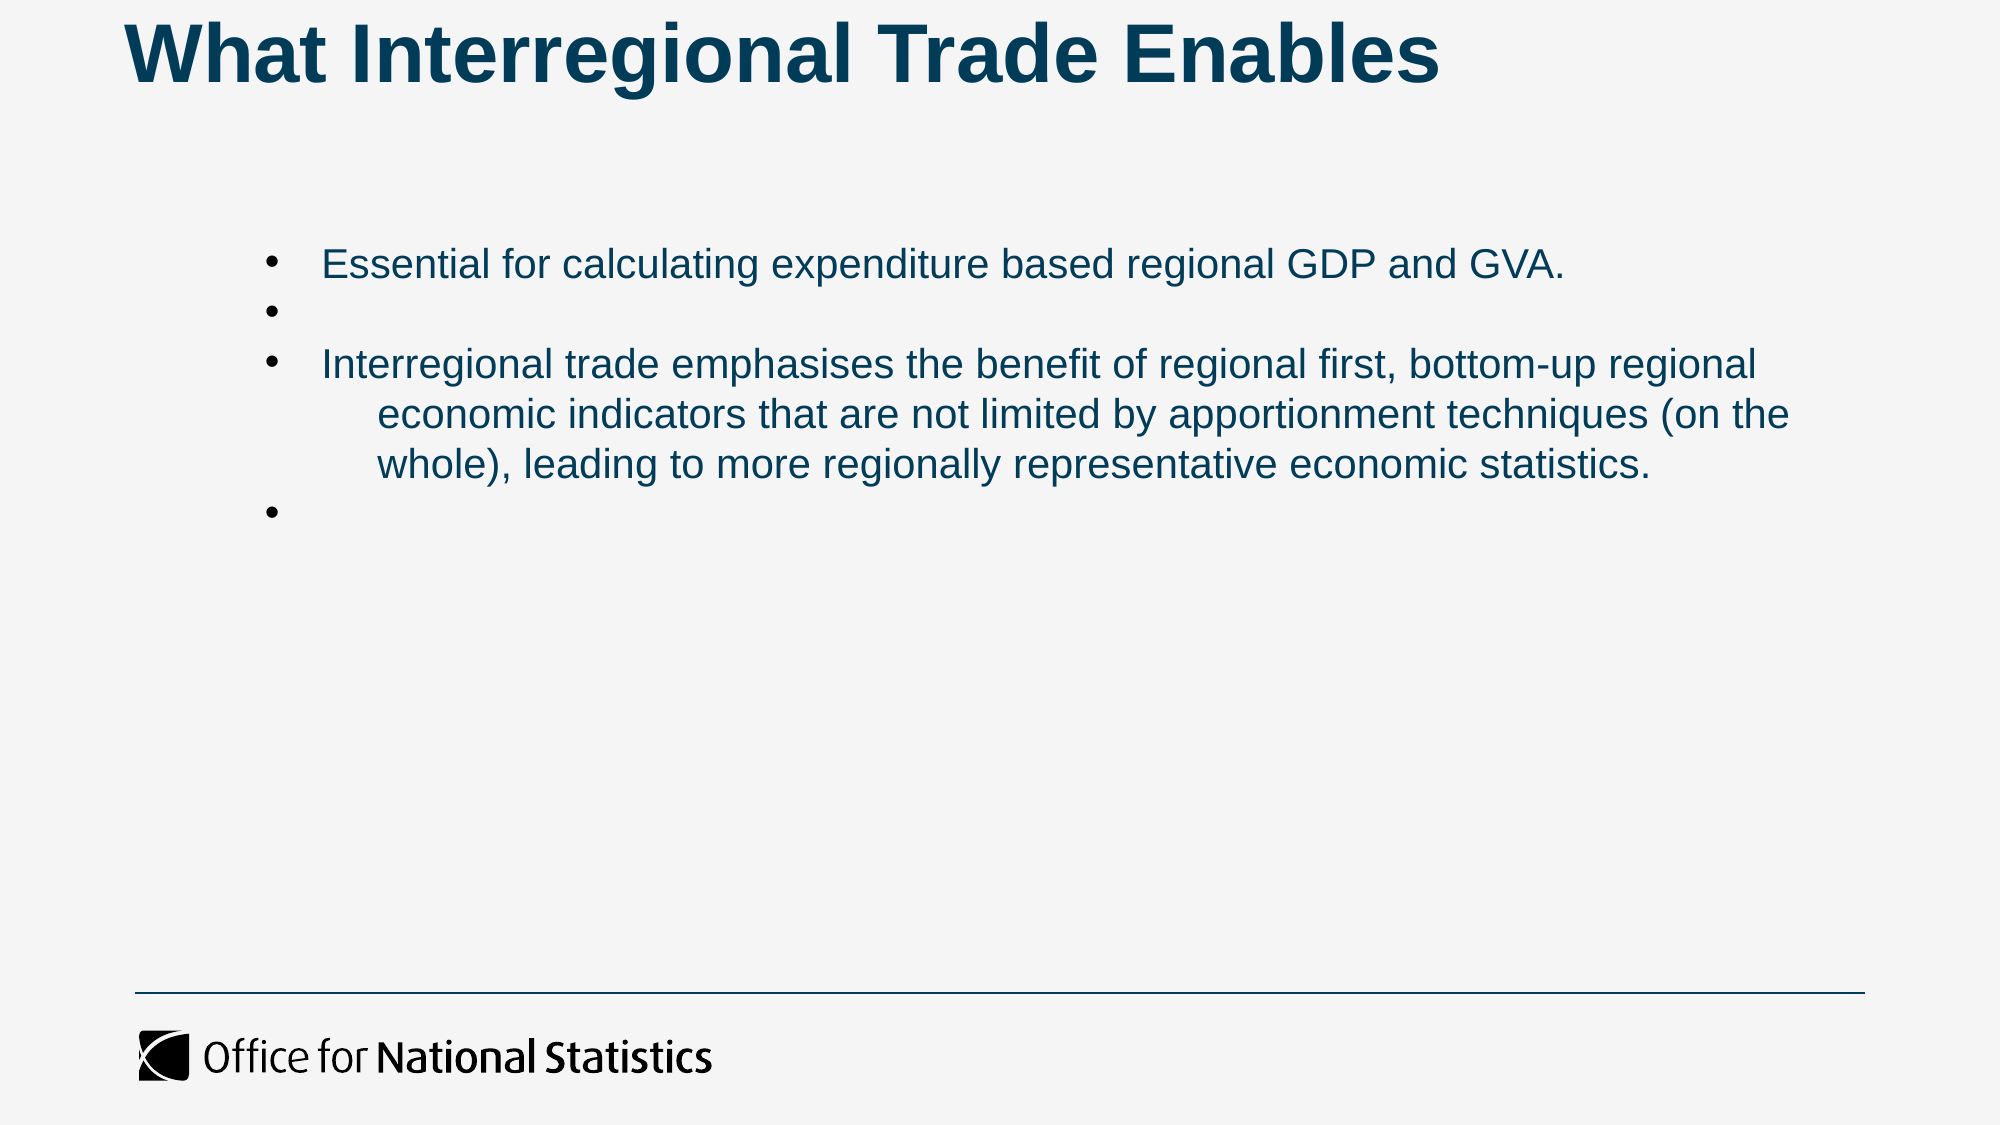

What Interregional Trade Enables
Essential for calculating expenditure based regional GDP and GVA.
Interregional trade emphasises the benefit of regional first, bottom-up regional economic indicators that are not limited by apportionment techniques (on the whole), leading to more regionally representative economic statistics.